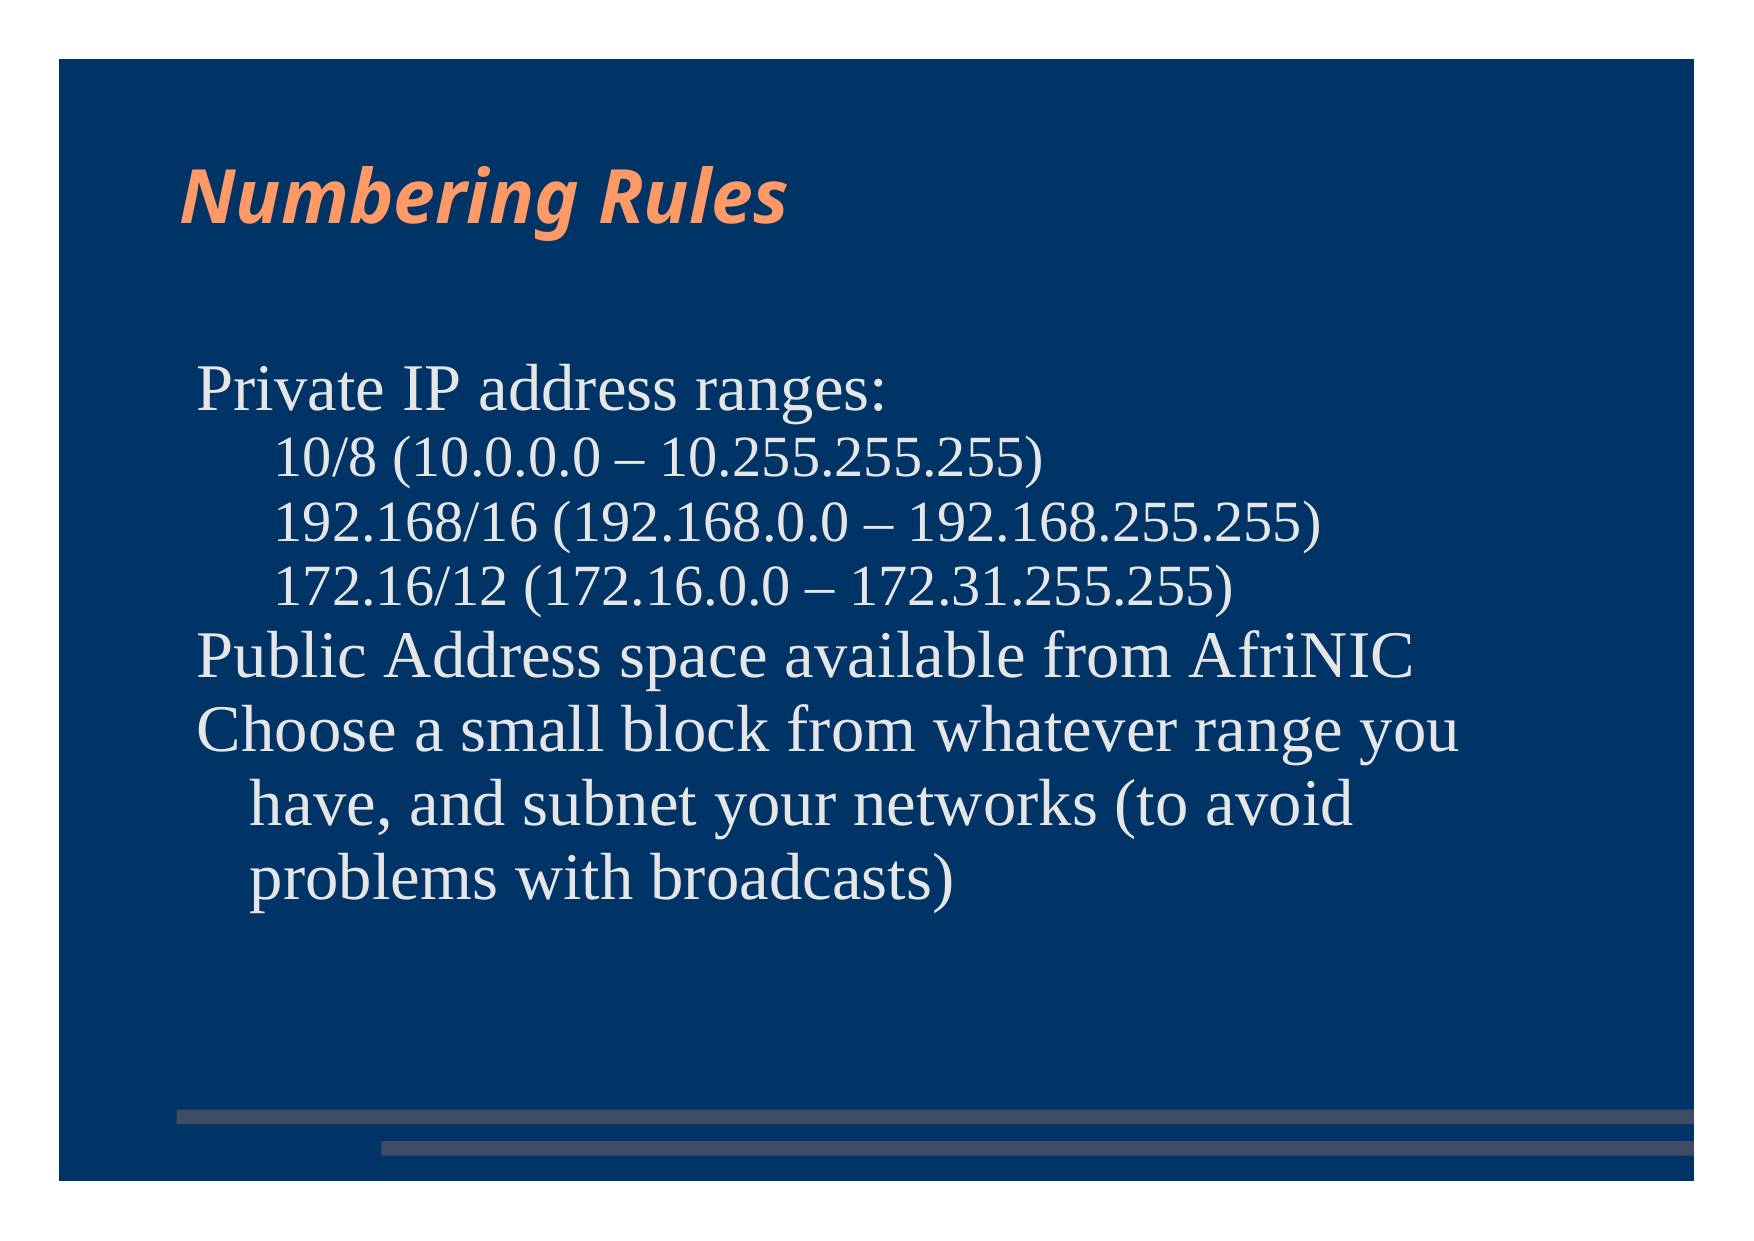

# Numbering Rules
Private IP address ranges:
10/8 (10.0.0.0 – 10.255.255.255)
192.168/16 (192.168.0.0 – 192.168.255.255)
172.16/12 (172.16.0.0 – 172.31.255.255)
Public Address space available from AfriNIC
Choose a small block from whatever range you have, and subnet your networks (to avoid problems with broadcasts)